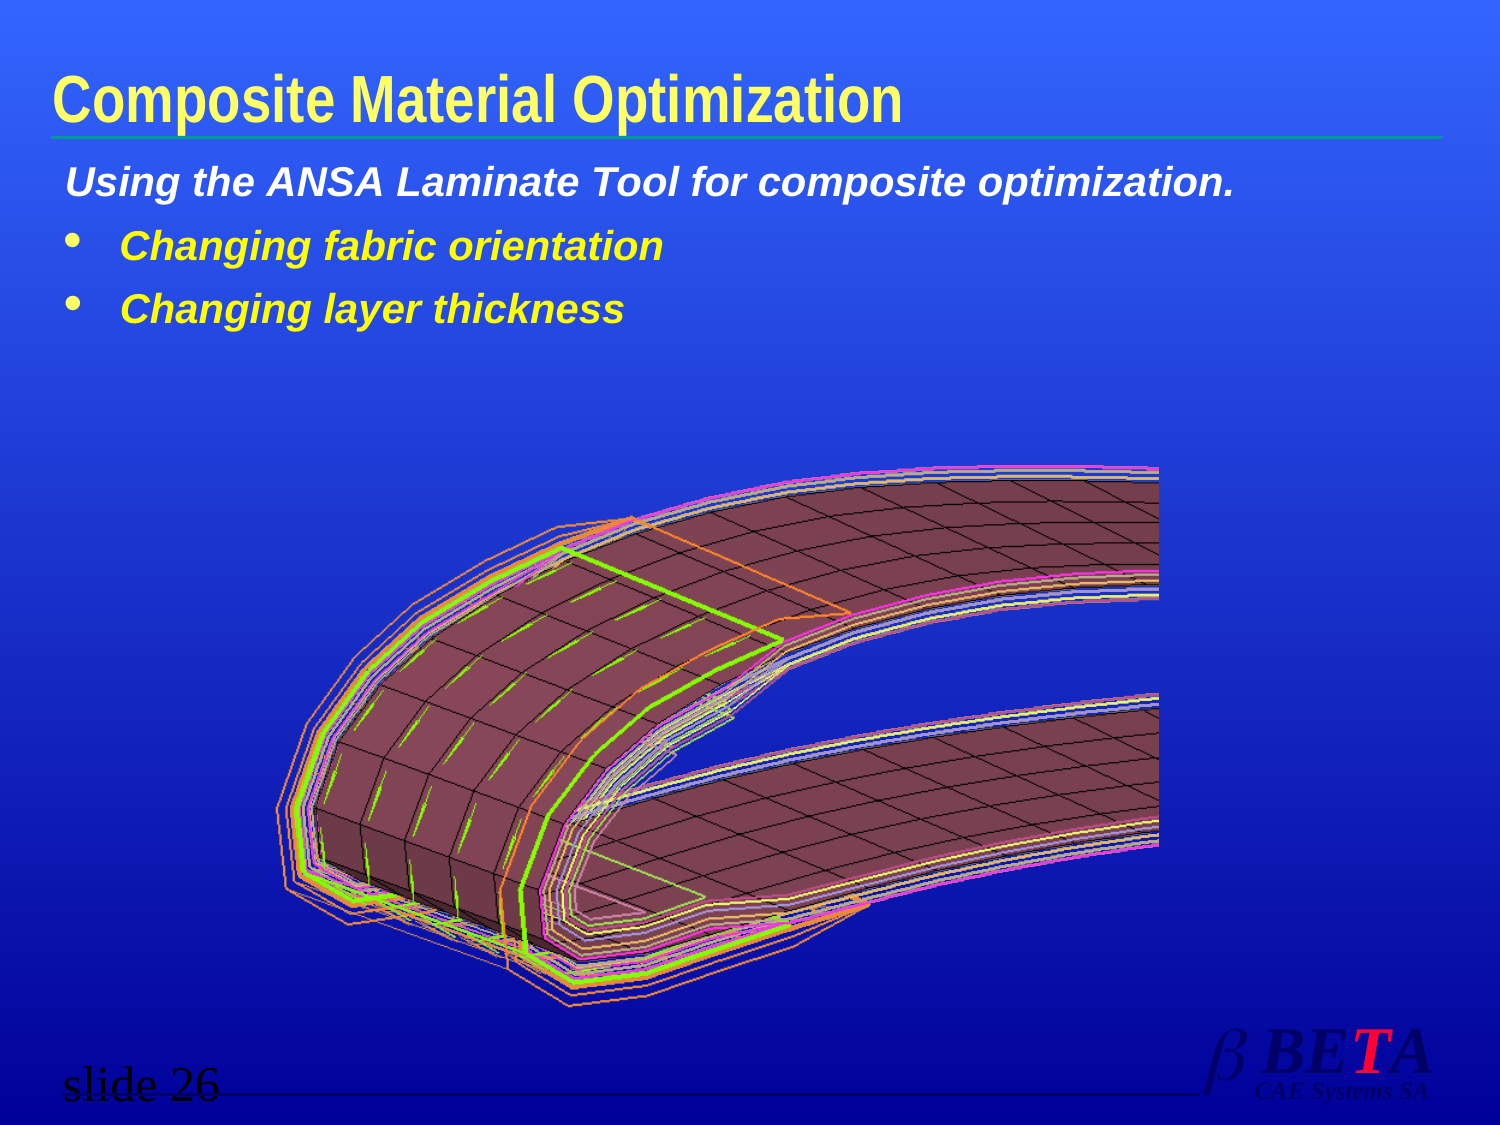

# Composite Material Optimization
Using the ANSA Laminate Tool for composite optimization.
Changing fabric orientation
Changing layer thickness
26